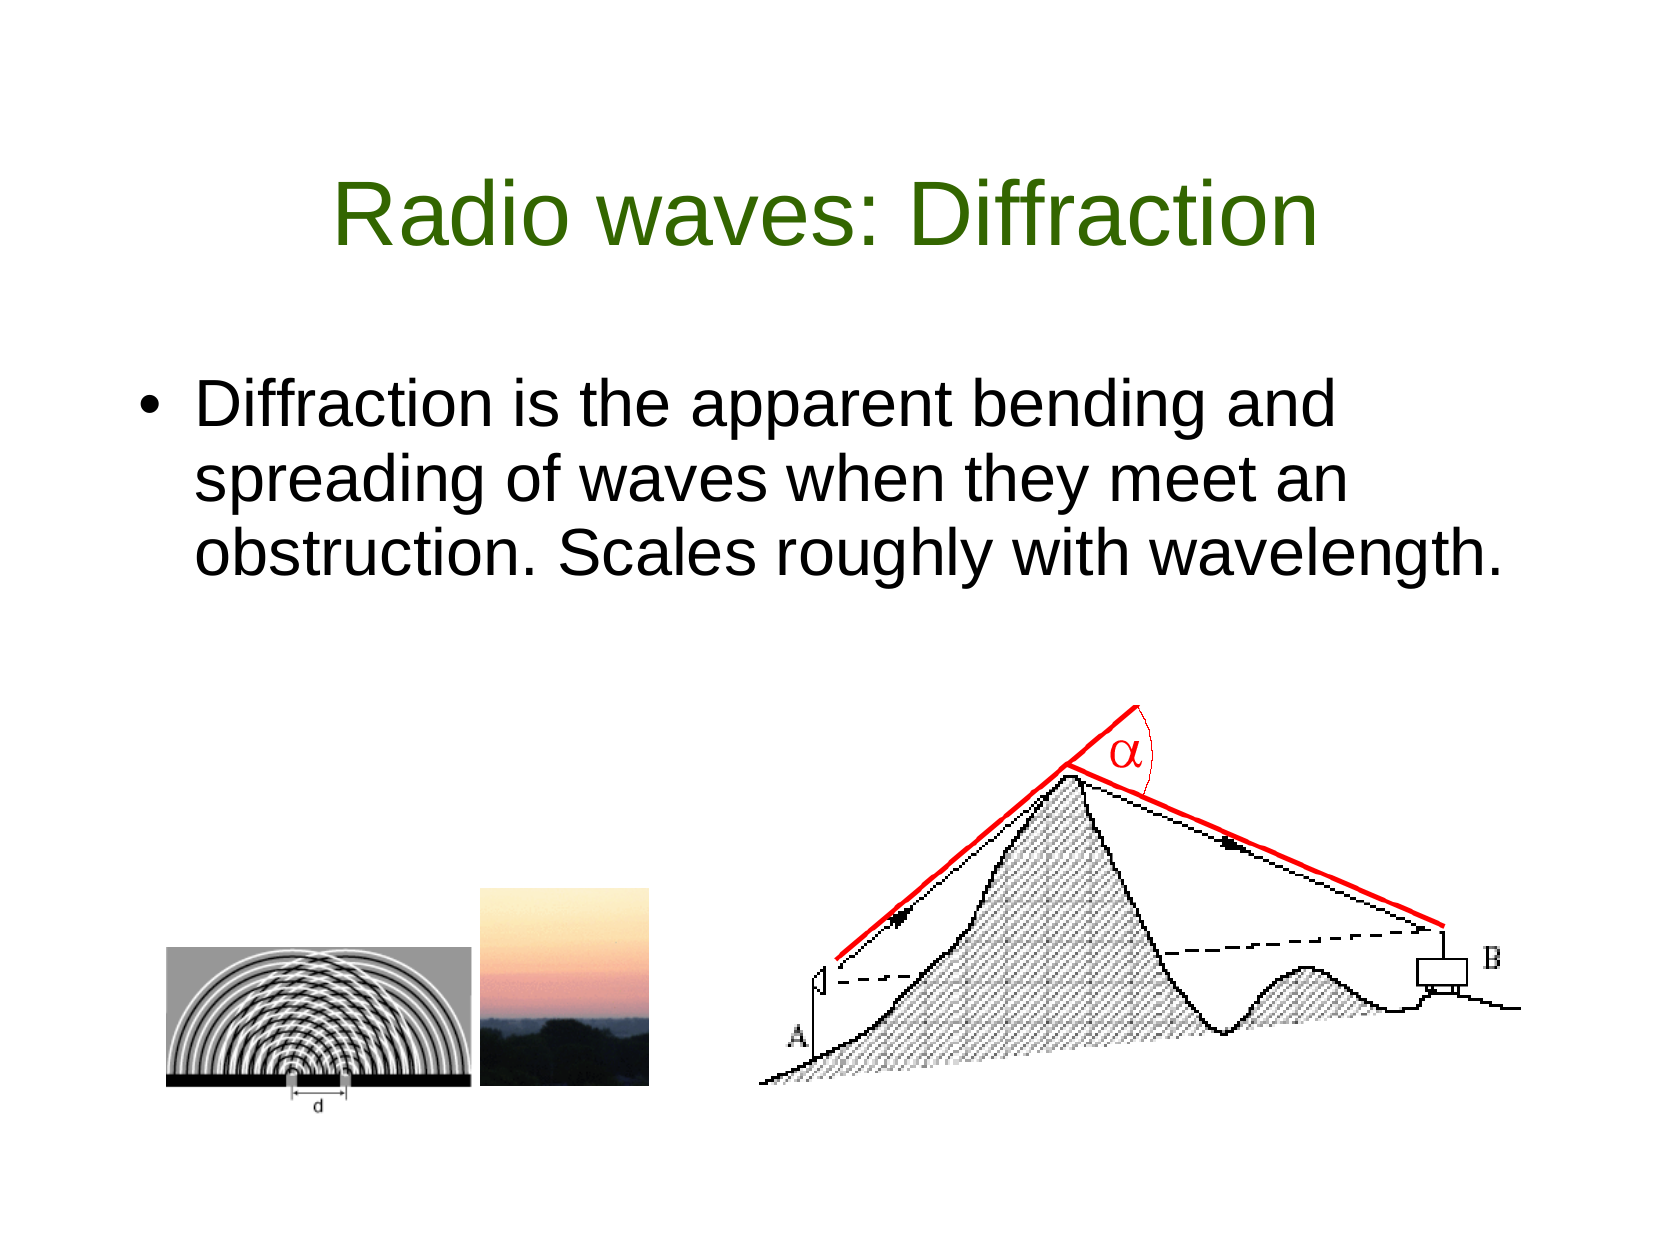

# Radio waves: Diffraction
Diffraction is the apparent bending and spreading of waves when they meet an obstruction. Scales roughly with wavelength.